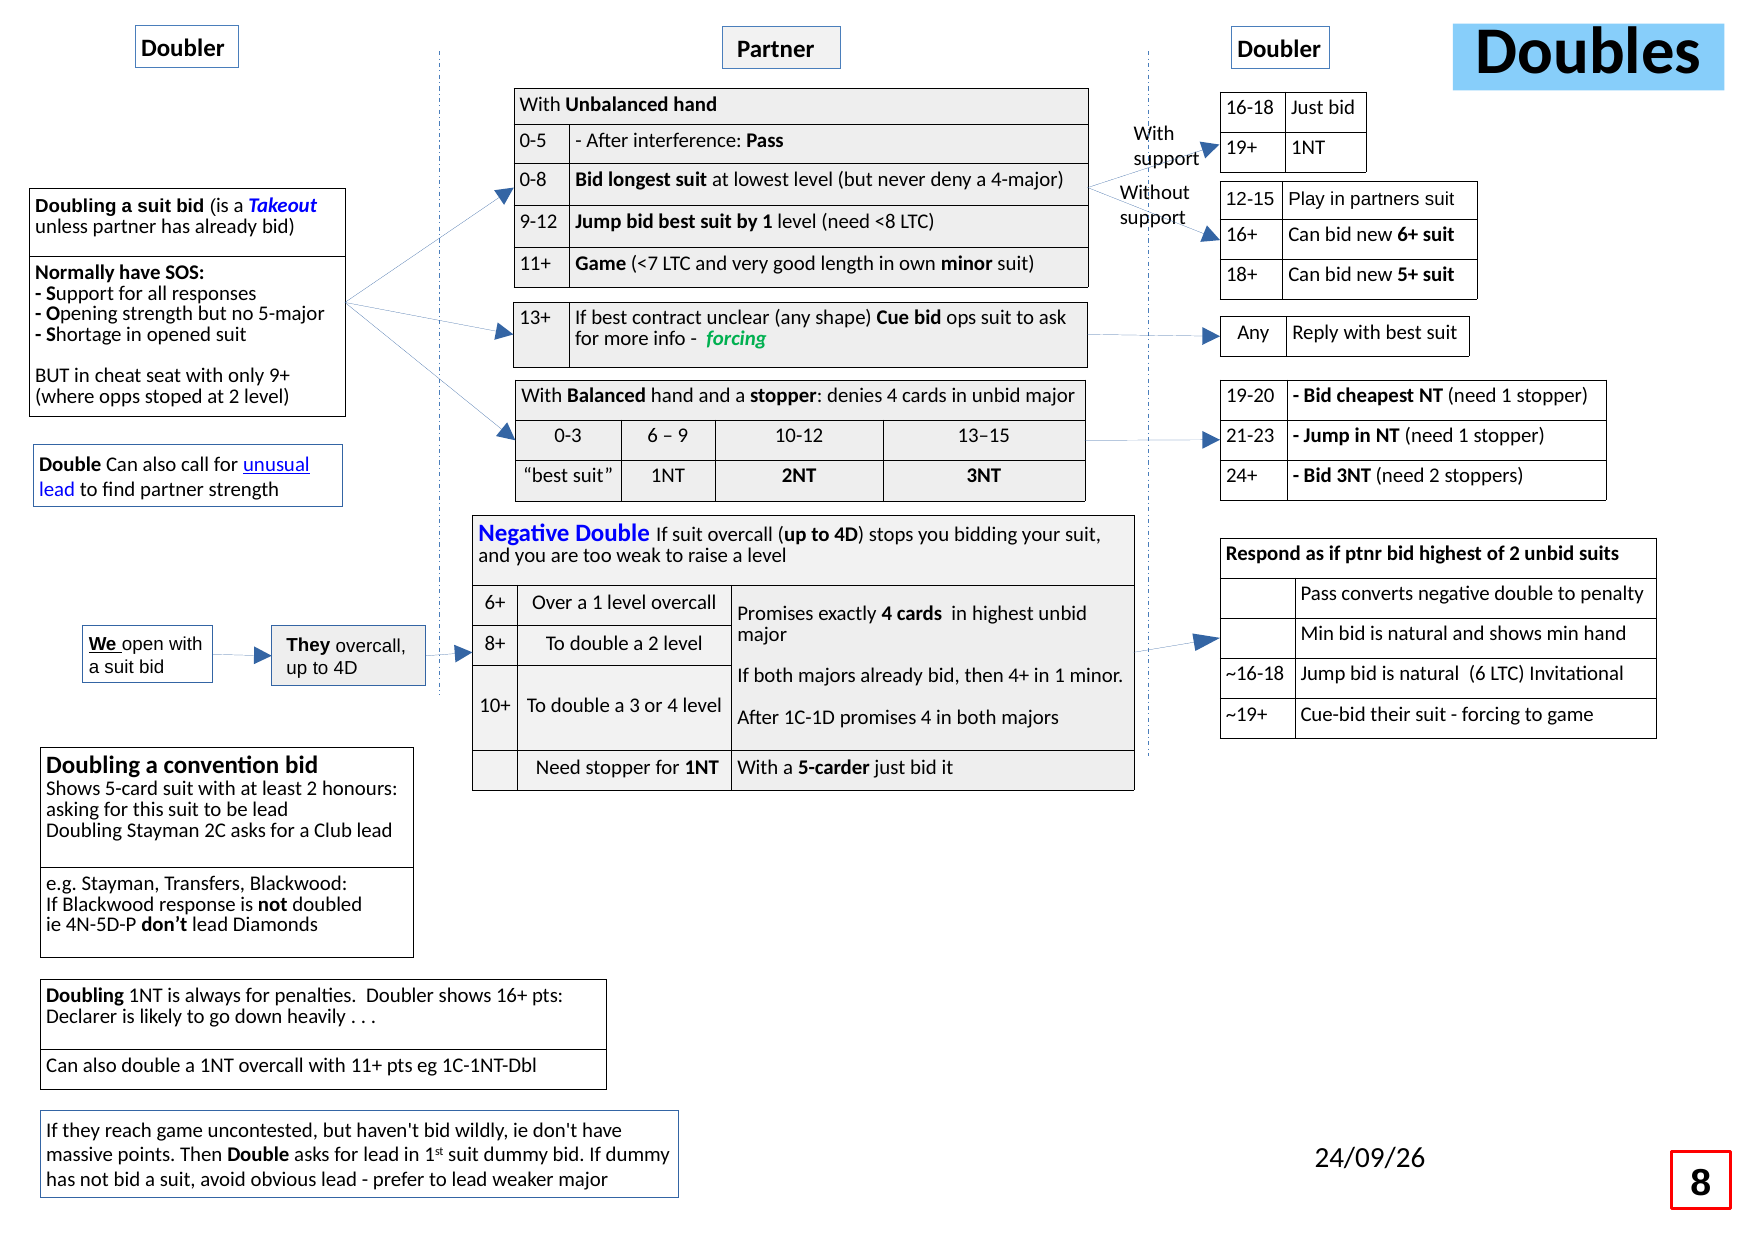

Doubles
Doubler
Partner
Doubler
| With Unbalanced hand | |
| --- | --- |
| 0-5 | - After interference: Pass |
| 0-8 | Bid longest suit at lowest level (but never deny a 4-major) |
| 9-12 | Jump bid best suit by 1 level (need <8 LTC) |
| 11+ | Game (<7 LTC and very good length in own minor suit) |
| 16-18 | Just bid |
| --- | --- |
| 19+ | 1NT |
With
support
Without
support
| 12-15 | Play in partners suit |
| --- | --- |
| 16+ | Can bid new 6+ suit |
| 18+ | Can bid new 5+ suit |
| Doubling a suit bid (is a Takeout unless partner has already bid) |
| --- |
| Normally have SOS: - Support for all responses - Opening strength but no 5-major - Shortage in opened suit BUT in cheat seat with only 9+ (where opps stoped at 2 level) |
| 13+ | If best contract unclear (any shape) Cue bid ops suit to ask for more info - forcing |
| --- | --- |
| Any | Reply with best suit |
| --- | --- |
| With Balanced hand and a stopper: denies 4 cards in unbid major | | | |
| --- | --- | --- | --- |
| 0-3 | 6 – 9 | 10-12 | 13–15 |
| “best suit” | 1NT | 2NT | 3NT |
| 19-20 | - Bid cheapest NT (need 1 stopper) |
| --- | --- |
| 21-23 | - Jump in NT (need 1 stopper) |
| 24+ | - Bid 3NT (need 2 stoppers) |
Double Can also call for unusual lead to find partner strength
| Negative Double If suit overcall (up to 4D) stops you bidding your suit, and you are too weak to raise a level | | |
| --- | --- | --- |
| 6+ | Over a 1 level overcall | Promises exactly 4 cards in highest unbid major If both majors already bid, then 4+ in 1 minor. After 1C-1D promises 4 in both majors |
| 8+ | To double a 2 level | |
| 10+ | To double a 3 or 4 level | |
| | Need stopper for 1NT | With a 5-carder just bid it |
| Respond as if ptnr bid highest of 2 unbid suits | |
| --- | --- |
| | Pass converts negative double to penalty |
| | Min bid is natural and shows min hand |
| ~16-18 | Jump bid is natural (6 LTC) Invitational |
| ~19+ | Cue-bid their suit - forcing to game |
They overcall, up to 4D
We open with a suit bid
| Doubling a convention bid Shows 5-card suit with at least 2 honours: asking for this suit to be lead Doubling Stayman 2C asks for a Club lead |
| --- |
| e.g. Stayman, Transfers, Blackwood: If Blackwood response is not doubled ie 4N-5D-P don’t lead Diamonds |
| Doubling 1NT is always for penalties. Doubler shows 16+ pts: Declarer is likely to go down heavily . . . |
| --- |
| Can also double a 1NT overcall with 11+ pts eg 1C-1NT-Dbl |
If they reach game uncontested, but haven't bid wildly, ie don't have massive points. Then Double asks for lead in 1st suit dummy bid. If dummy has not bid a suit, avoid obvious lead - prefer to lead weaker major
8